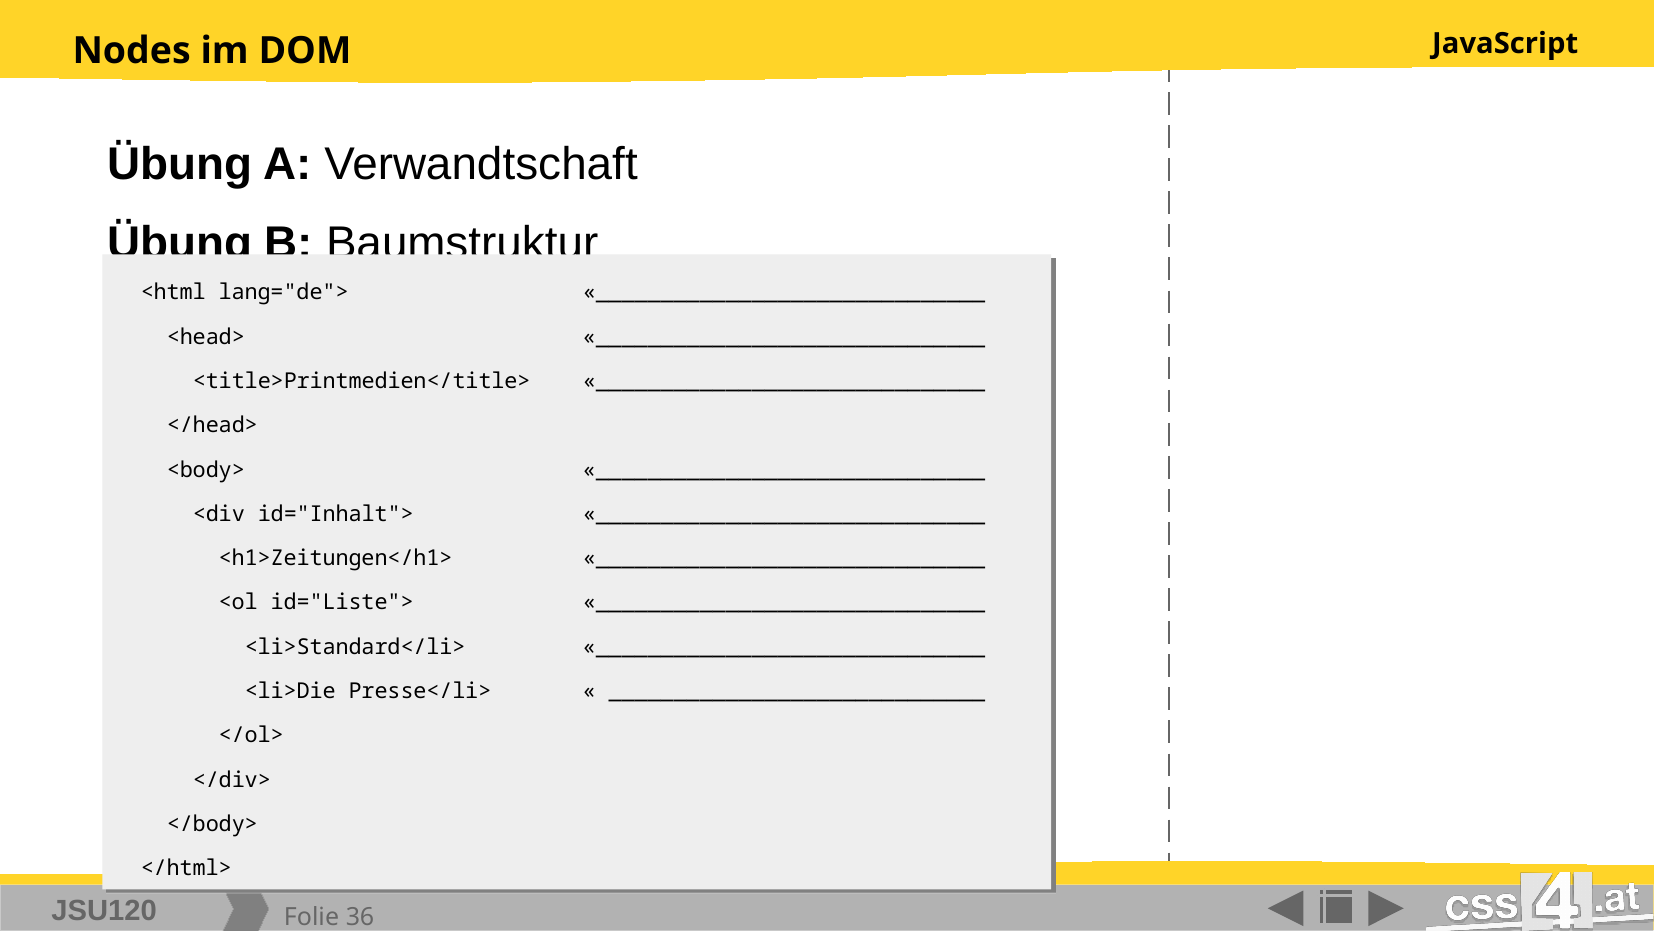

JavaScript
Nodes im DOM
Übung A: Verwandtschaft
Übung B: Baumstruktur
<html lang="de"> «______________________________
 <head> «______________________________
 <title>Printmedien</title> «______________________________
 </head>
 <body> «______________________________
 <div id="Inhalt"> «______________________________
 <h1>Zeitungen</h1> «______________________________
 <ol id="Liste"> «______________________________
 <li>Standard</li> «______________________________
 <li>Die Presse</li> « _____________________________
 </ol>
 </div>
 </body>
</html>
JSU120
Folie